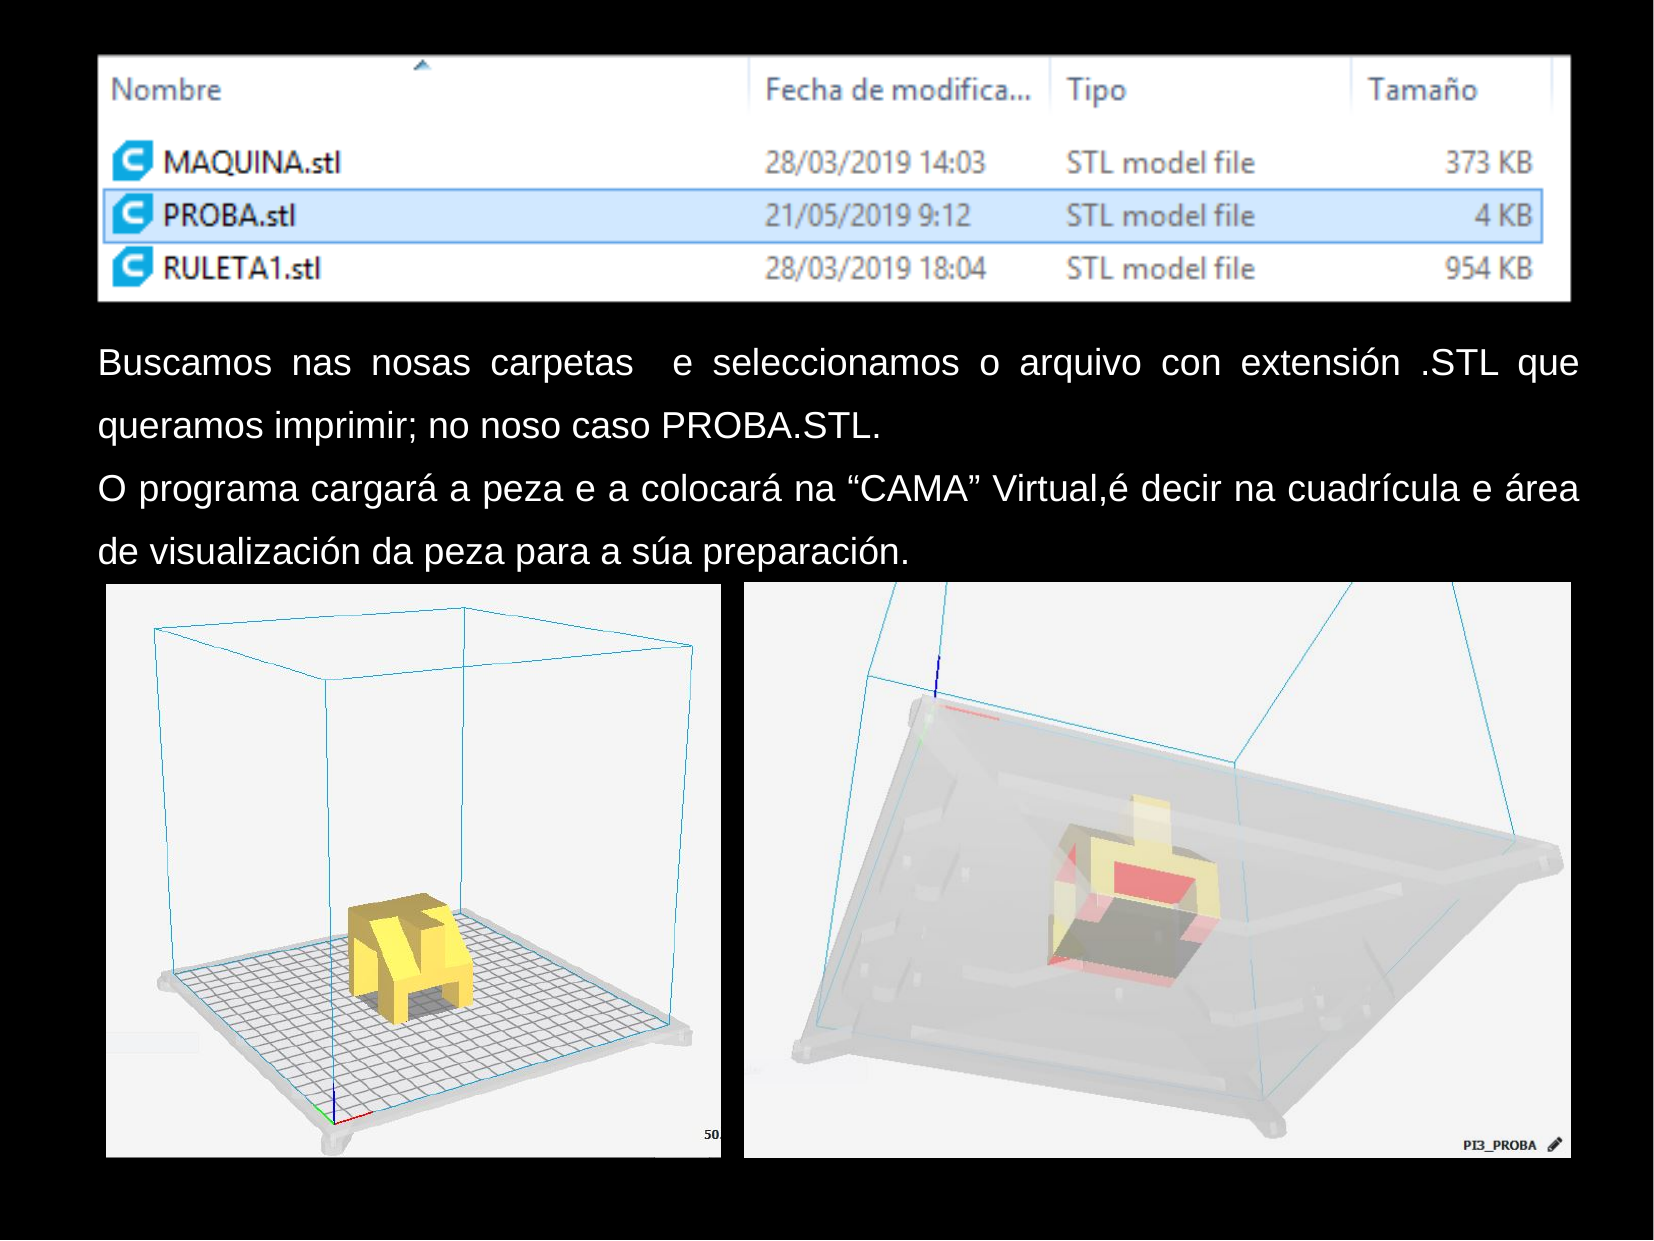

Buscamos nas nosas carpetas e seleccionamos o arquivo con extensión .STL que queramos imprimir; no noso caso PROBA.STL.
O programa cargará a peza e a colocará na “CAMA” Virtual,é decir na cuadrícula e área de visualización da peza para a súa preparación.